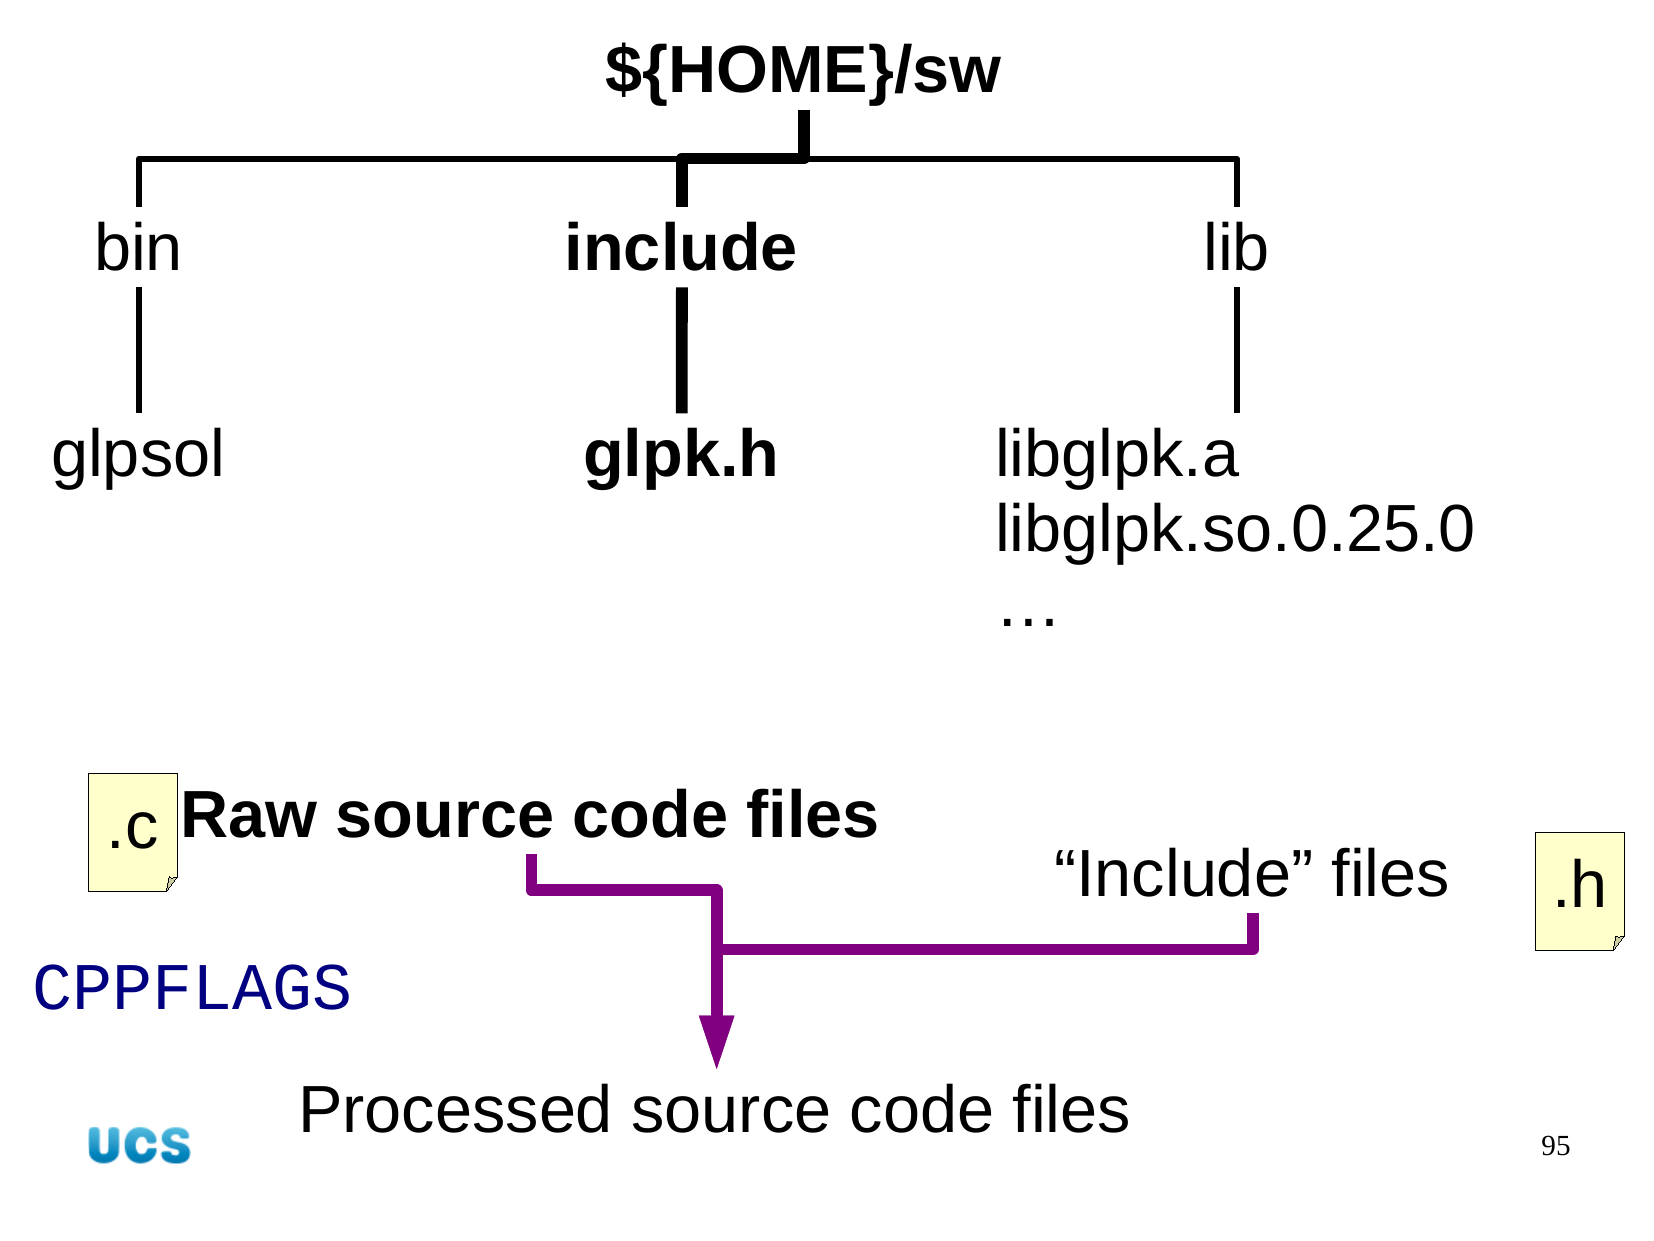

${HOME}/sw
bin
include
lib
glpsol
glpk.h
libglpk.a
libglpk.so.0.25.0
…
.c
Raw source code files
“Include” files
.h
CPPFLAGS
Processed source code files
95